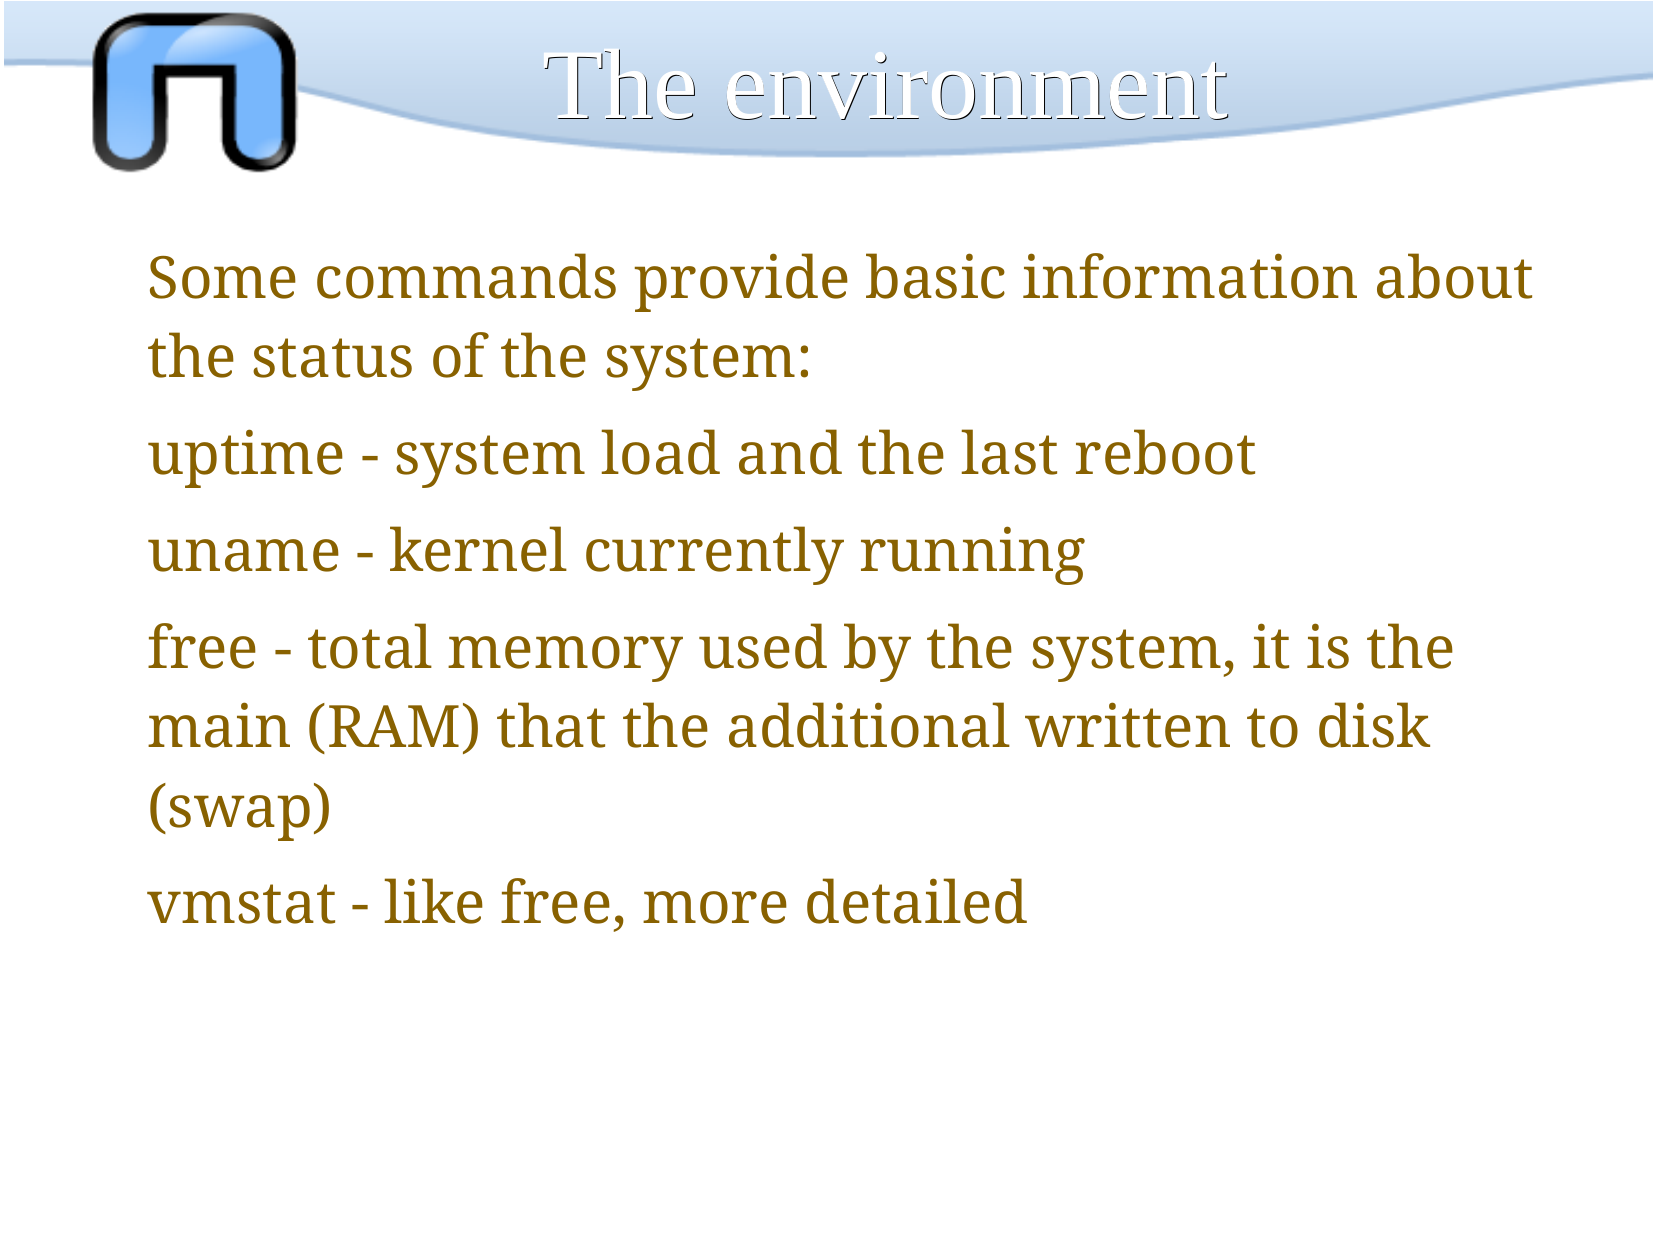

The environment
# Some commands provide basic information about the status of the system:
uptime - system load and the last reboot
uname - kernel currently running
free - total memory used by the system, it is the main (RAM) that the additional written to disk (swap)
vmstat - like free, more detailed